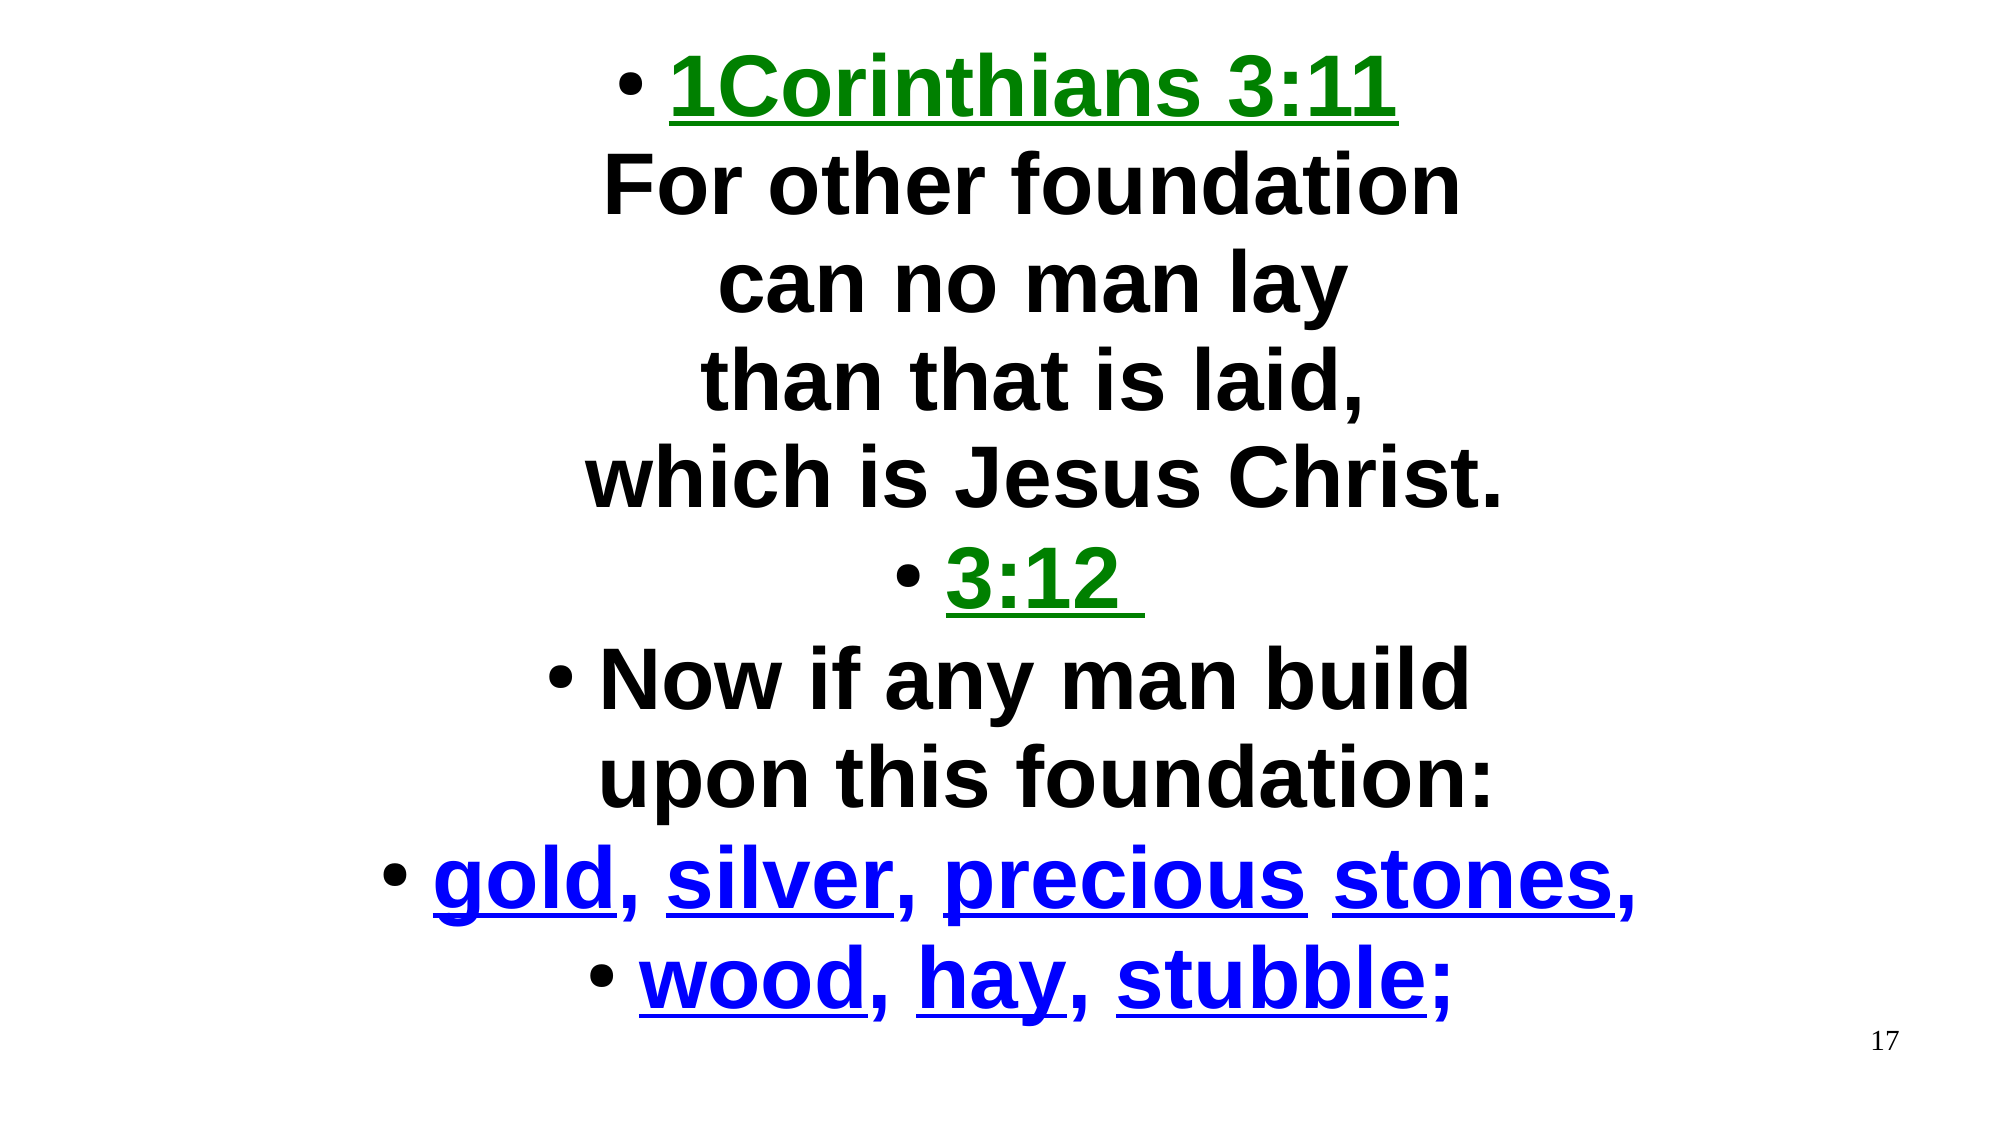

# 1Corinthians 3:11 For other foundation can no man lay than that is laid, which is Jesus Christ.
3:12
Now if any man build
upon this foundation:
gold, silver, precious stones,
wood, hay, stubble;
17